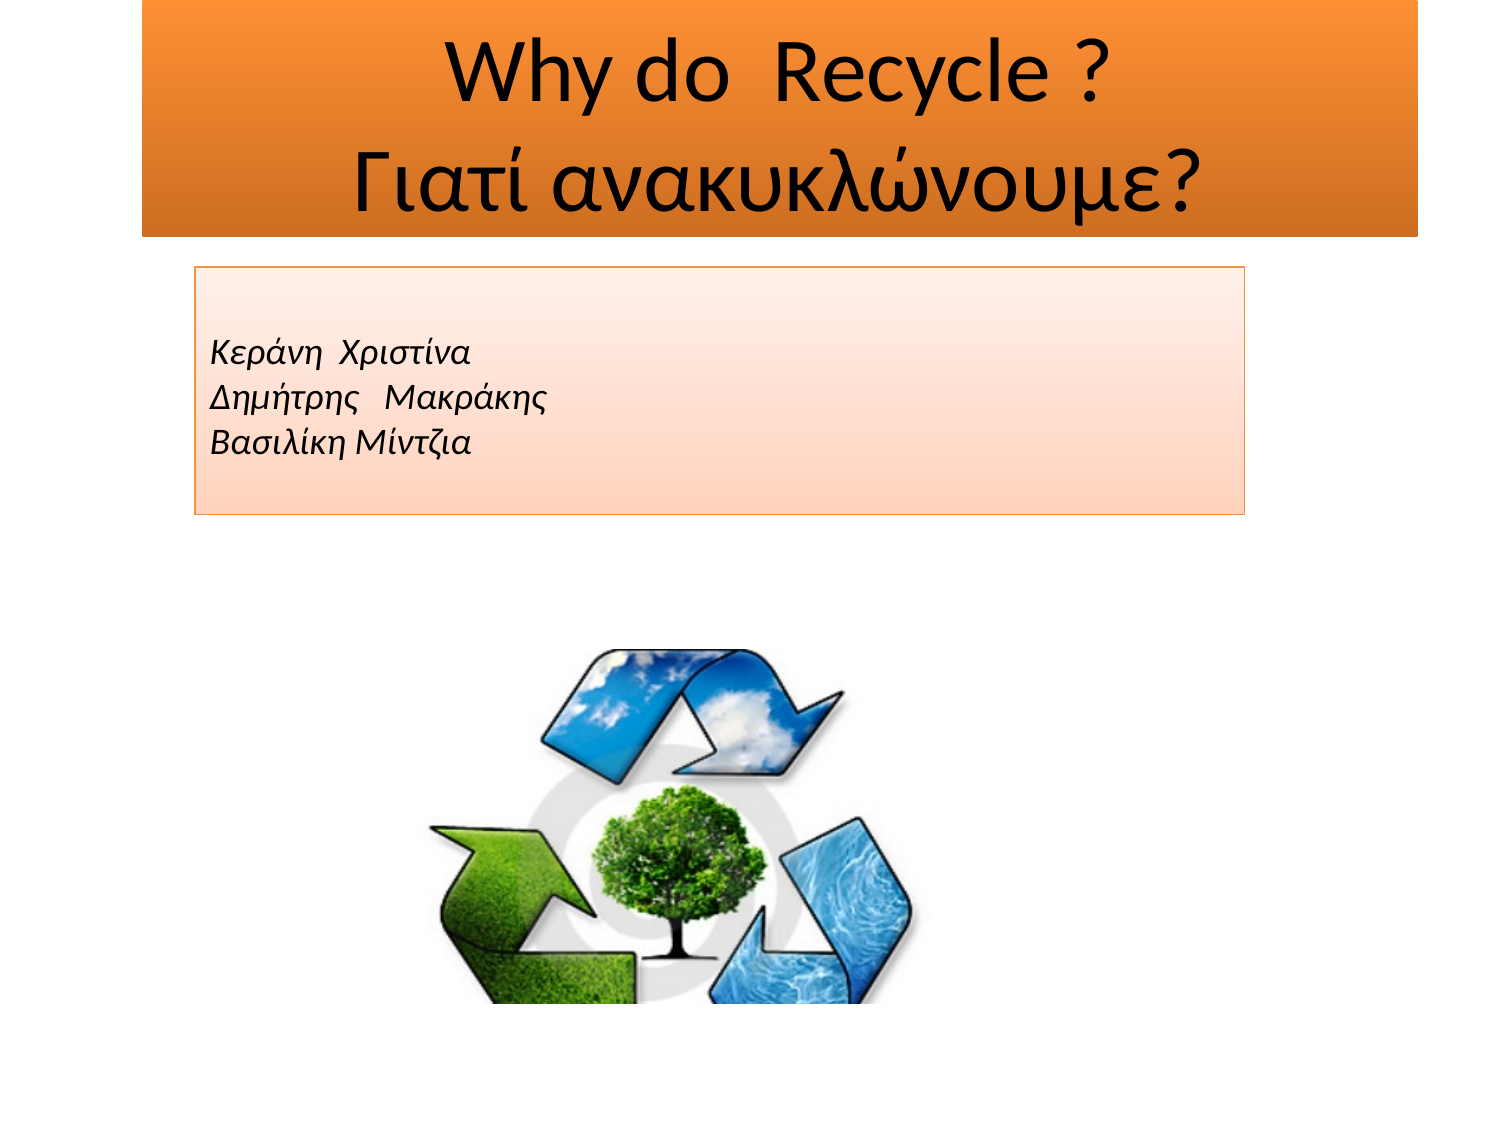

# Why do Recycle ? Γιατί ανακυκλώνουμε?
Kεράνη Χριστίνα
Δημήτρης Μακράκης
Βασιλίκη Μίντζια